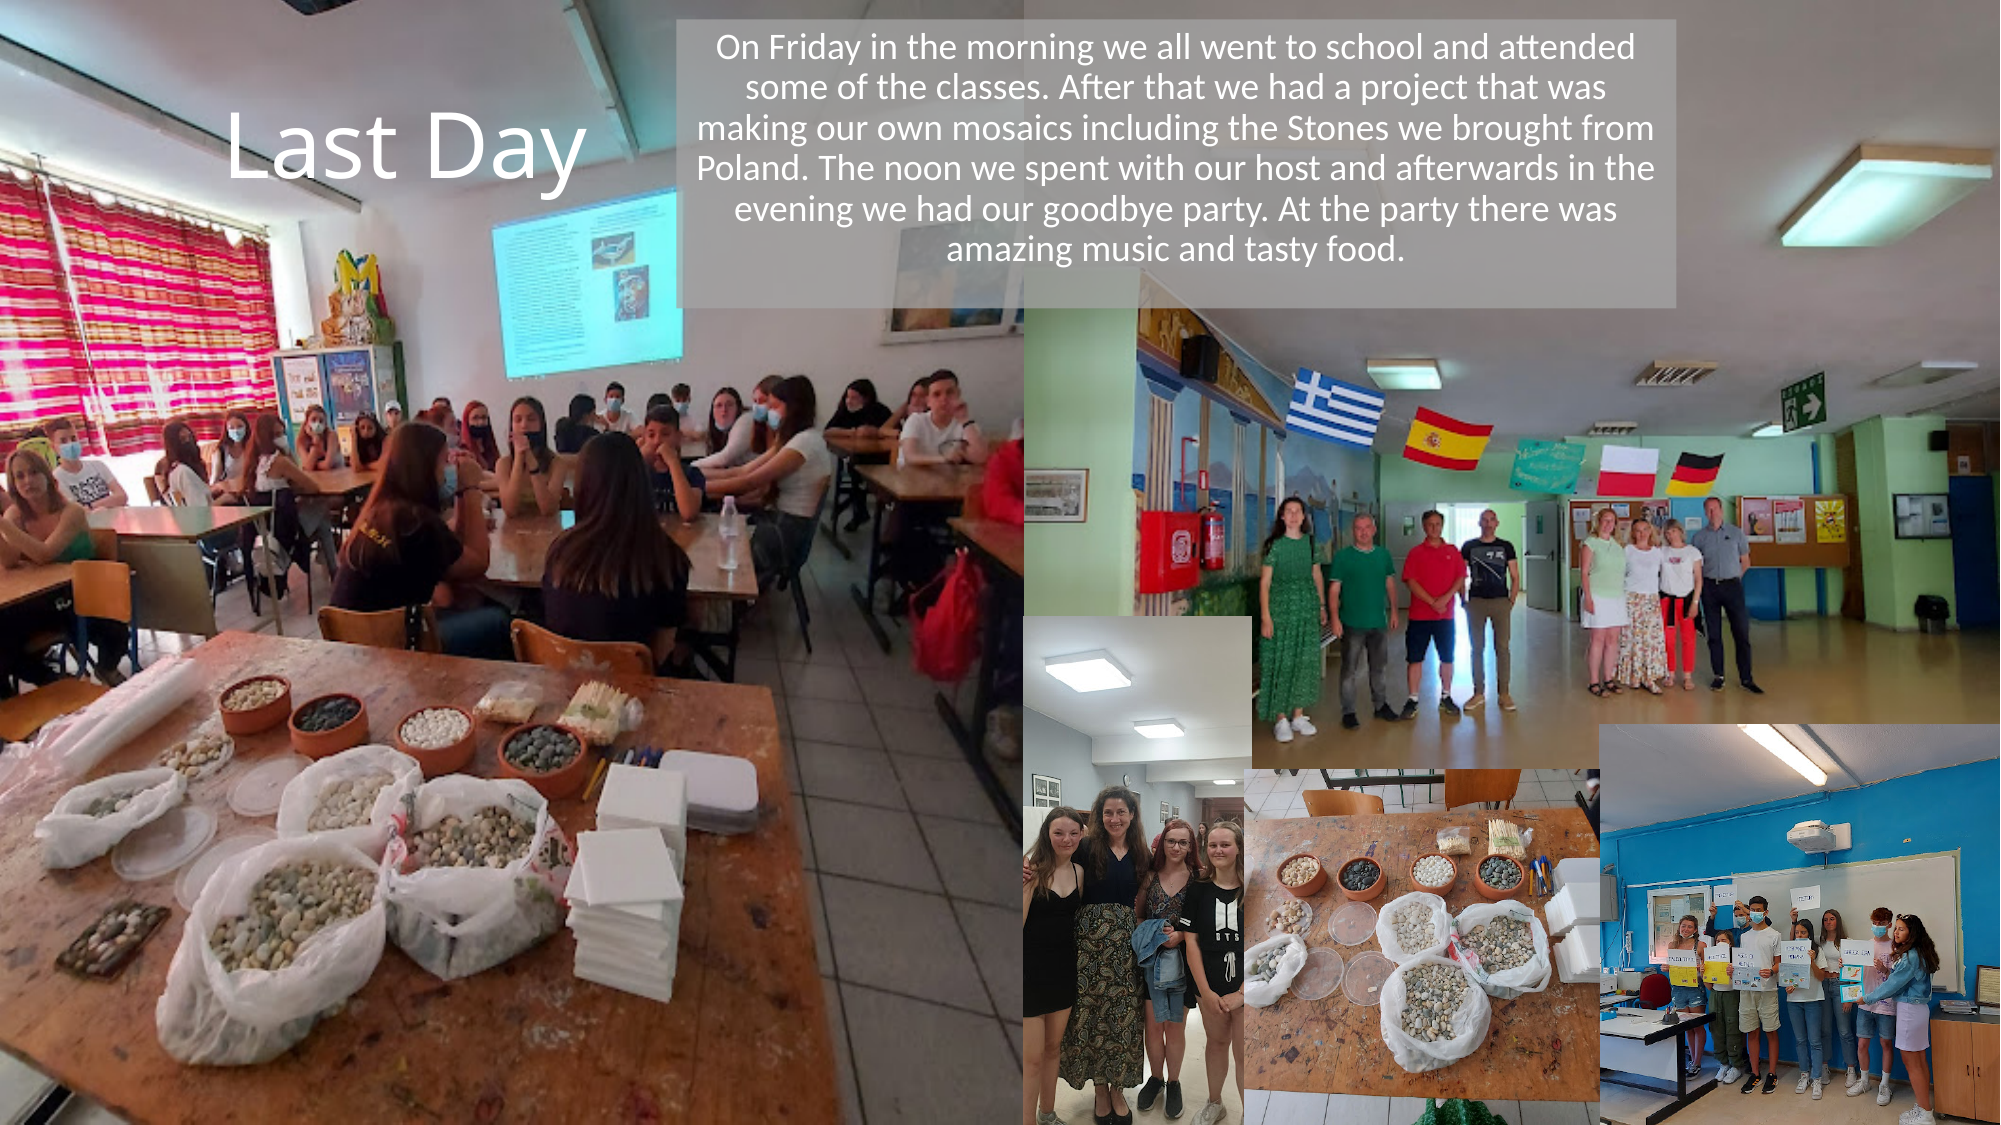

On Friday in the morning we all went to school and attended some of the classes. After that we had a project that was making our own mosaics including the Stones we brought from Poland. The noon we spent with our host and afterwards in the evening we had our goodbye party. At the party there was amazing music and tasty food.
# Last Day